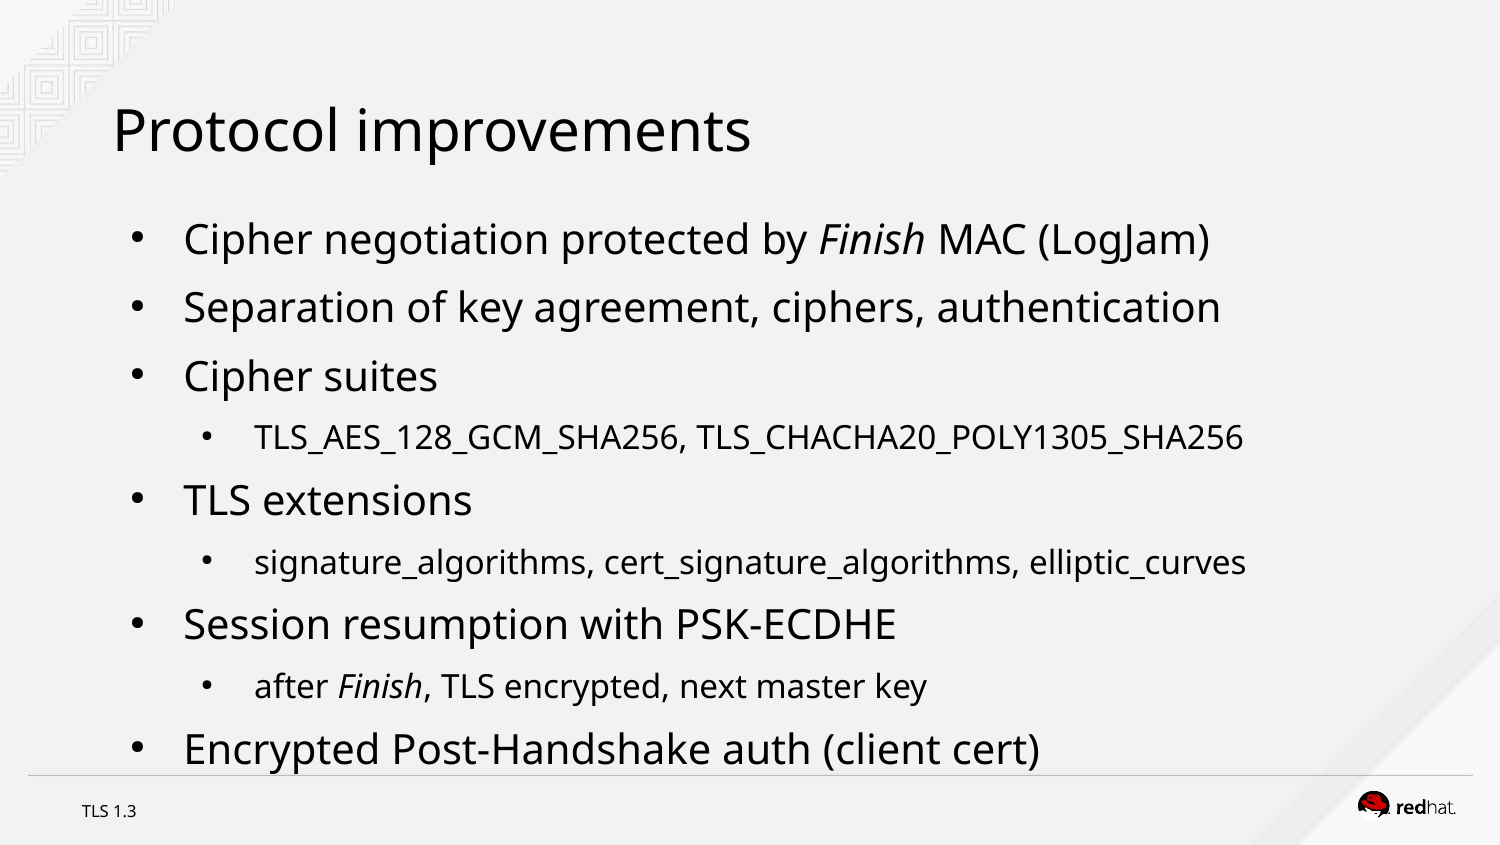

# Protocol improvements
Cipher negotiation protected by Finish MAC (LogJam)
Separation of key agreement, ciphers, authentication
Cipher suites
TLS_AES_128_GCM_SHA256, TLS_CHACHA20_POLY1305_SHA256
TLS extensions
signature_algorithms, cert_signature_algorithms, elliptic_curves
Session resumption with PSK-ECDHE
after Finish, TLS encrypted, next master key
Encrypted Post-Handshake auth (client cert)
TLS 1.3